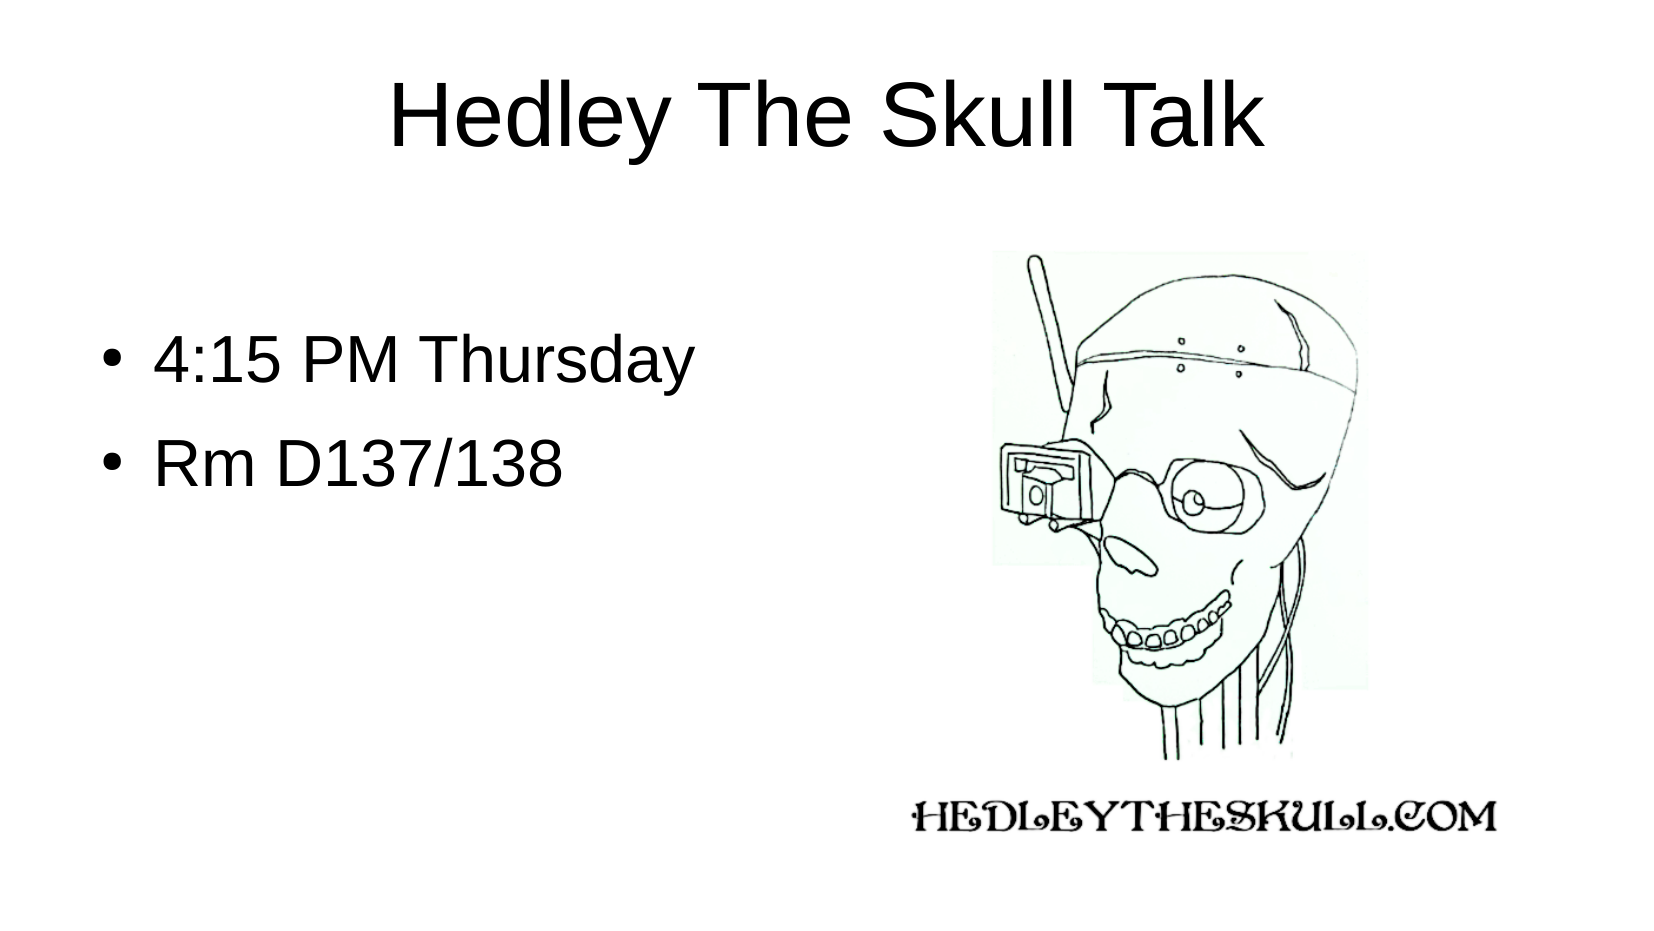

# Hedley The Skull Talk
4:15 PM Thursday
Rm D137/138